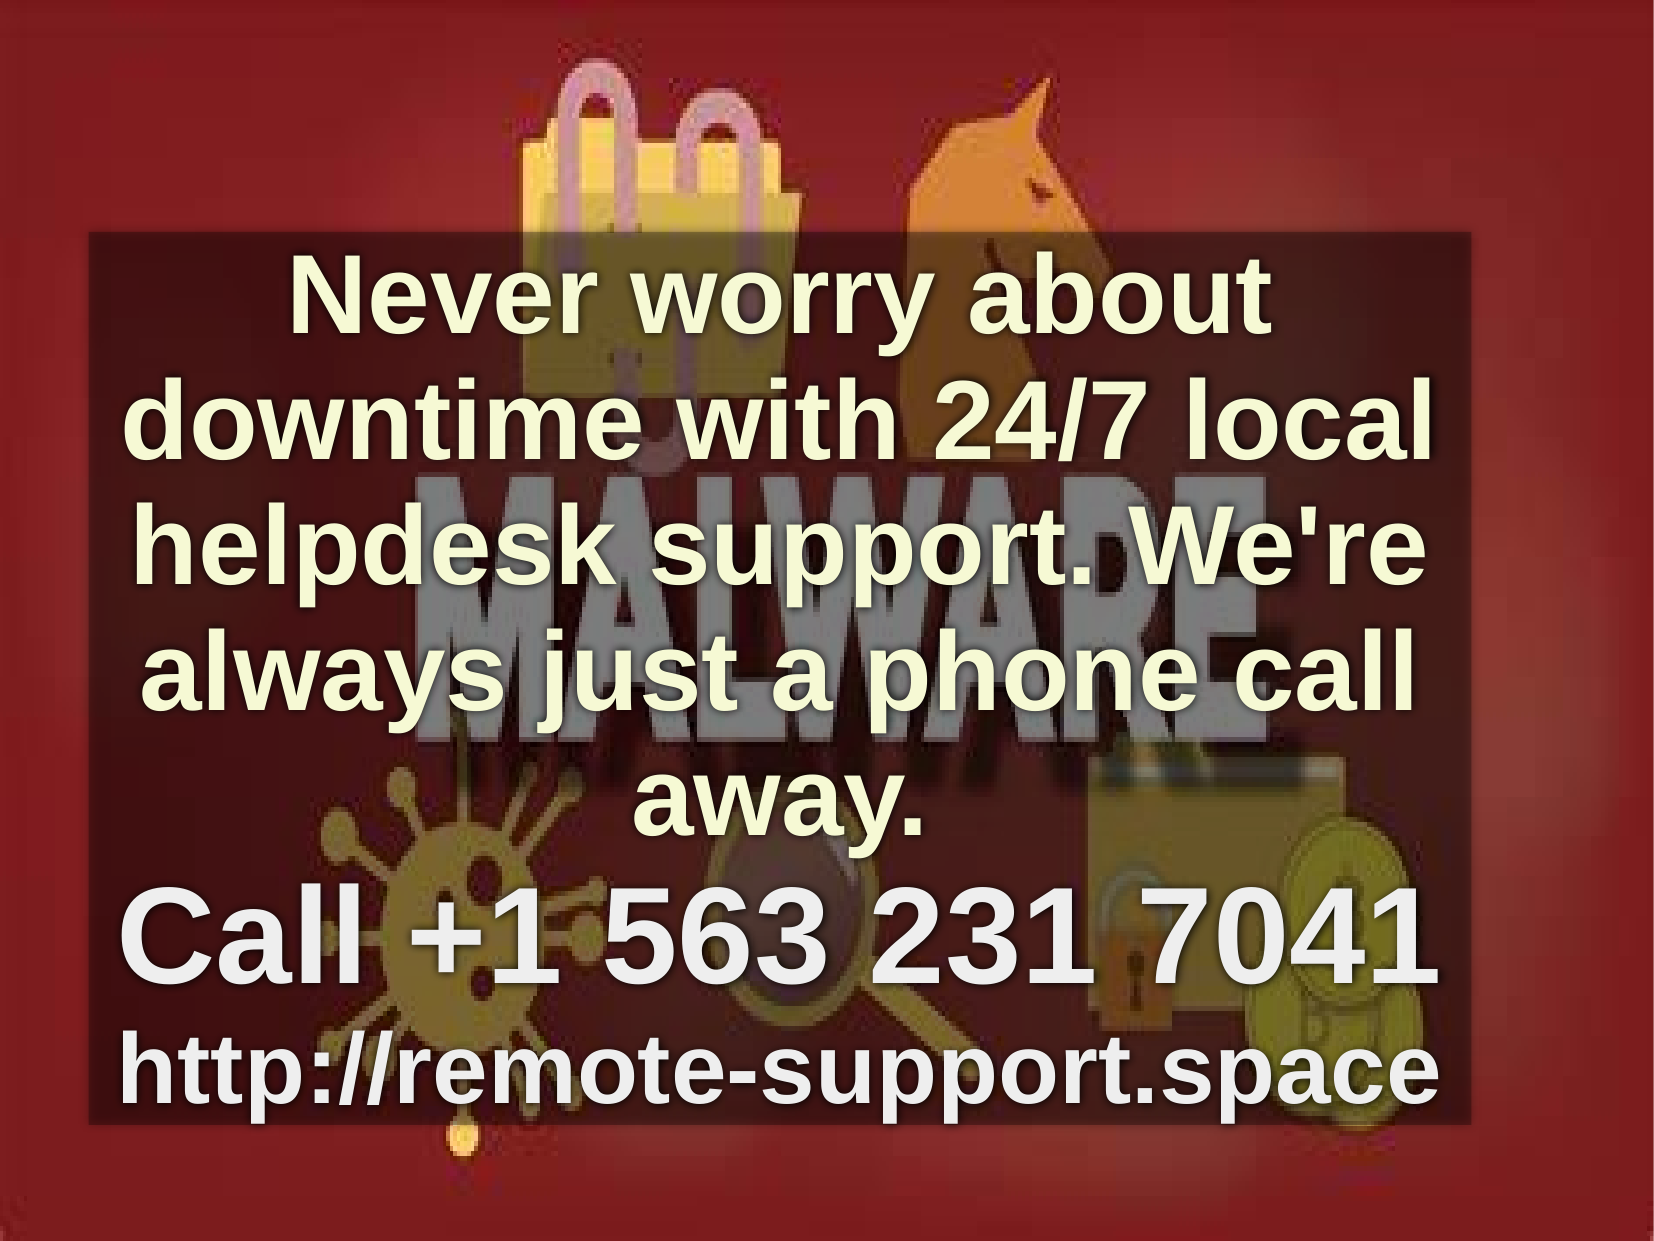

Never worry about downtime with 24/7 local helpdesk support. We're always just a phone call away.
Call +1 563 231 7041
http://remote-support.space